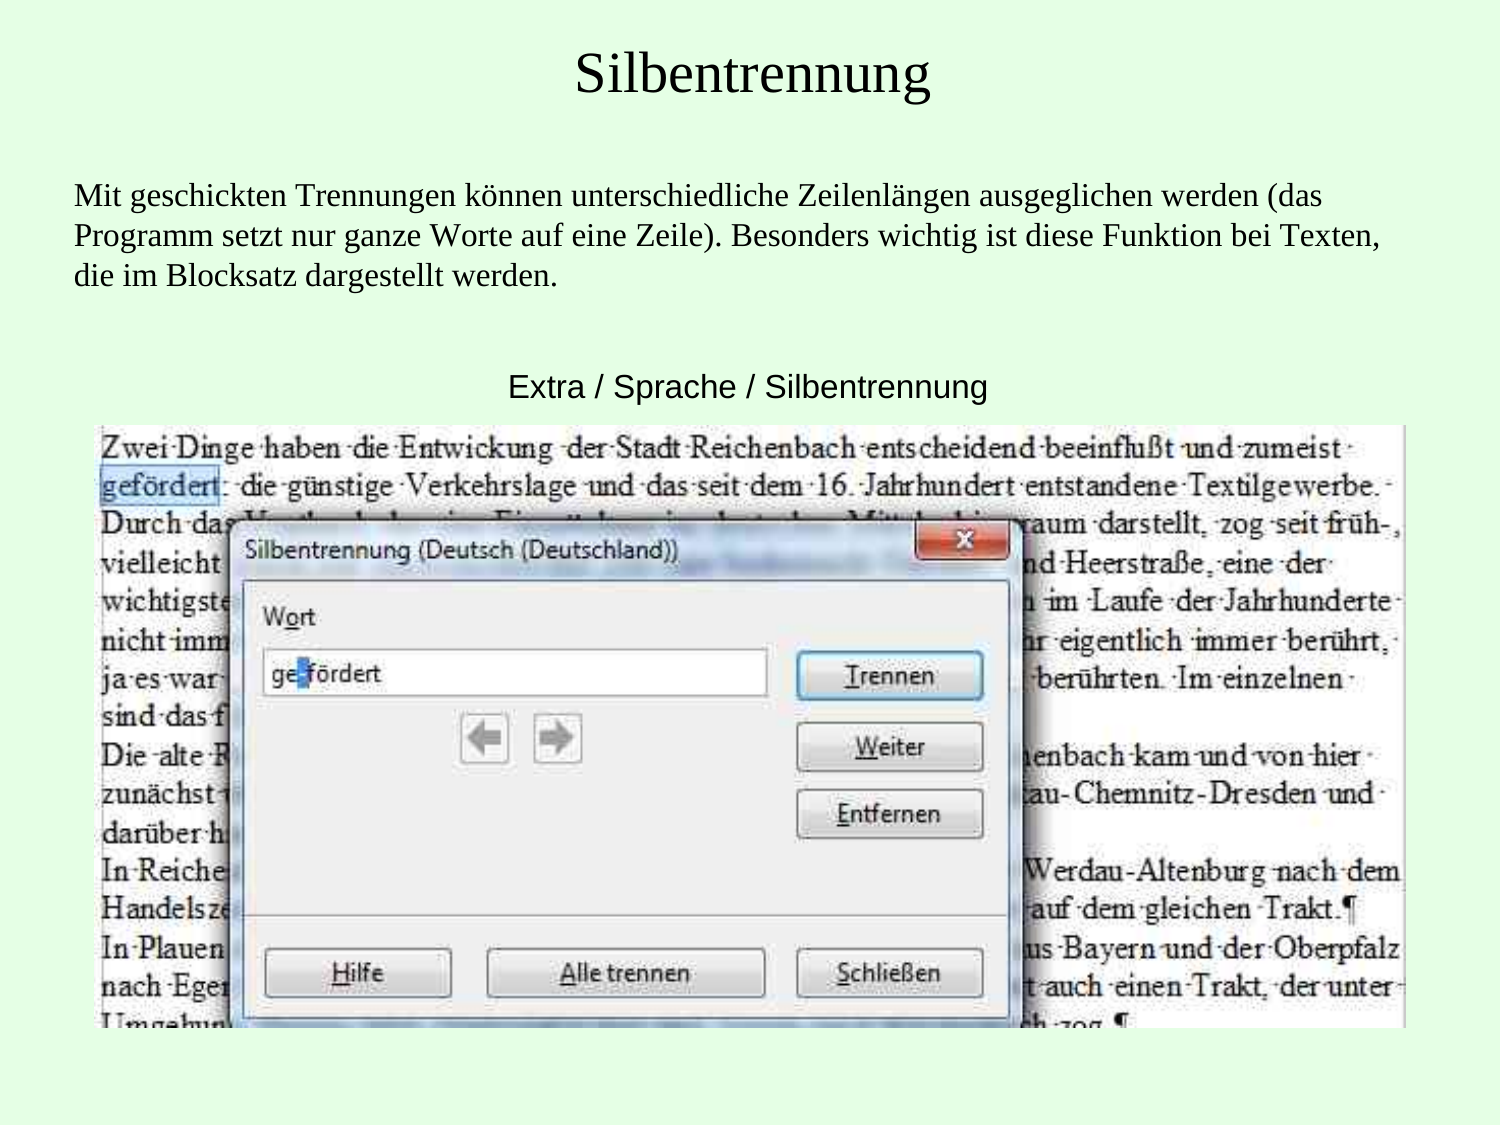

# Silbentrennung
Mit geschickten Trennungen können unterschiedliche Zeilenlängen ausgeglichen werden (das Programm setzt nur ganze Worte auf eine Zeile). Besonders wichtig ist diese Funktion bei Texten, die im Blocksatz dargestellt werden.
Extra / Sprache / Silbentrennung
Zeilenendmarkierung
Trennvorschlag